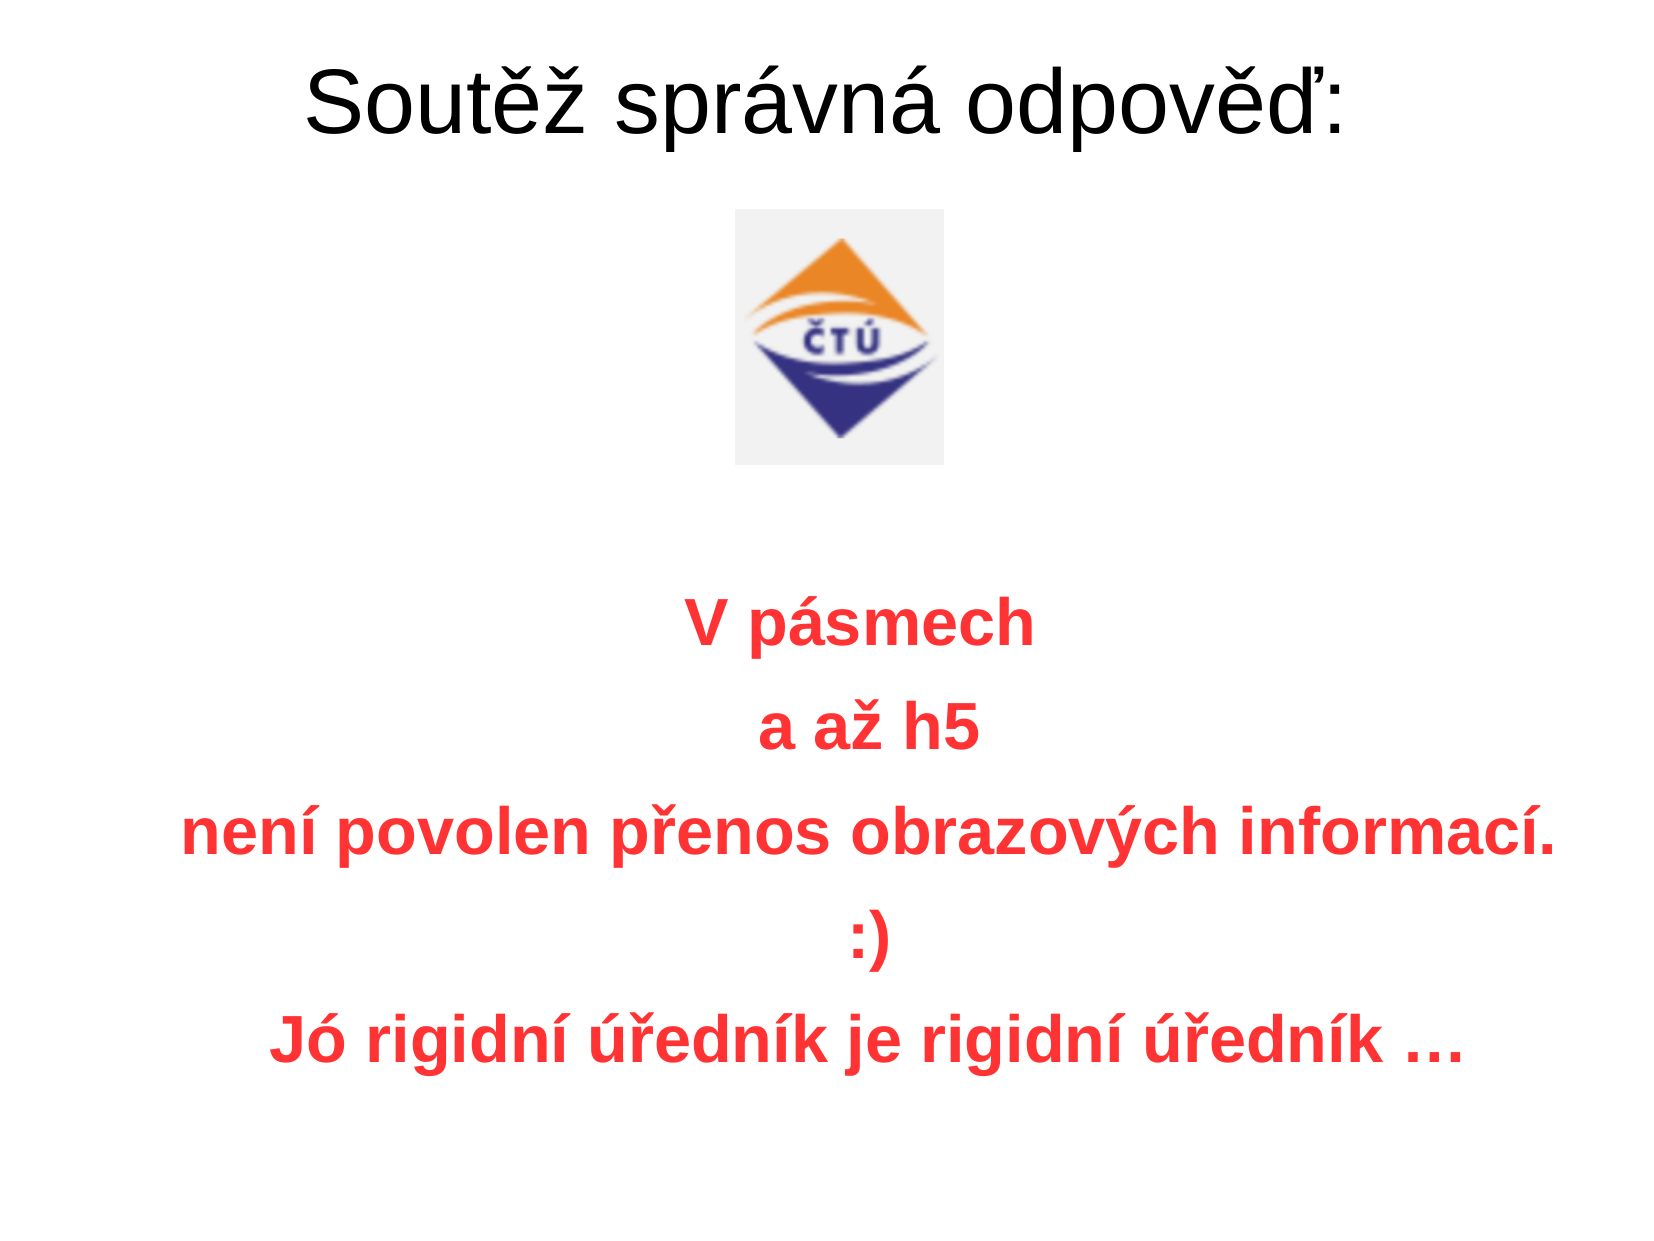

# Soutěž správná odpověď:
V pásmech
a až h5
 není povolen přenos obrazových informací.
:)
Jó rigidní úředník je rigidní úředník …